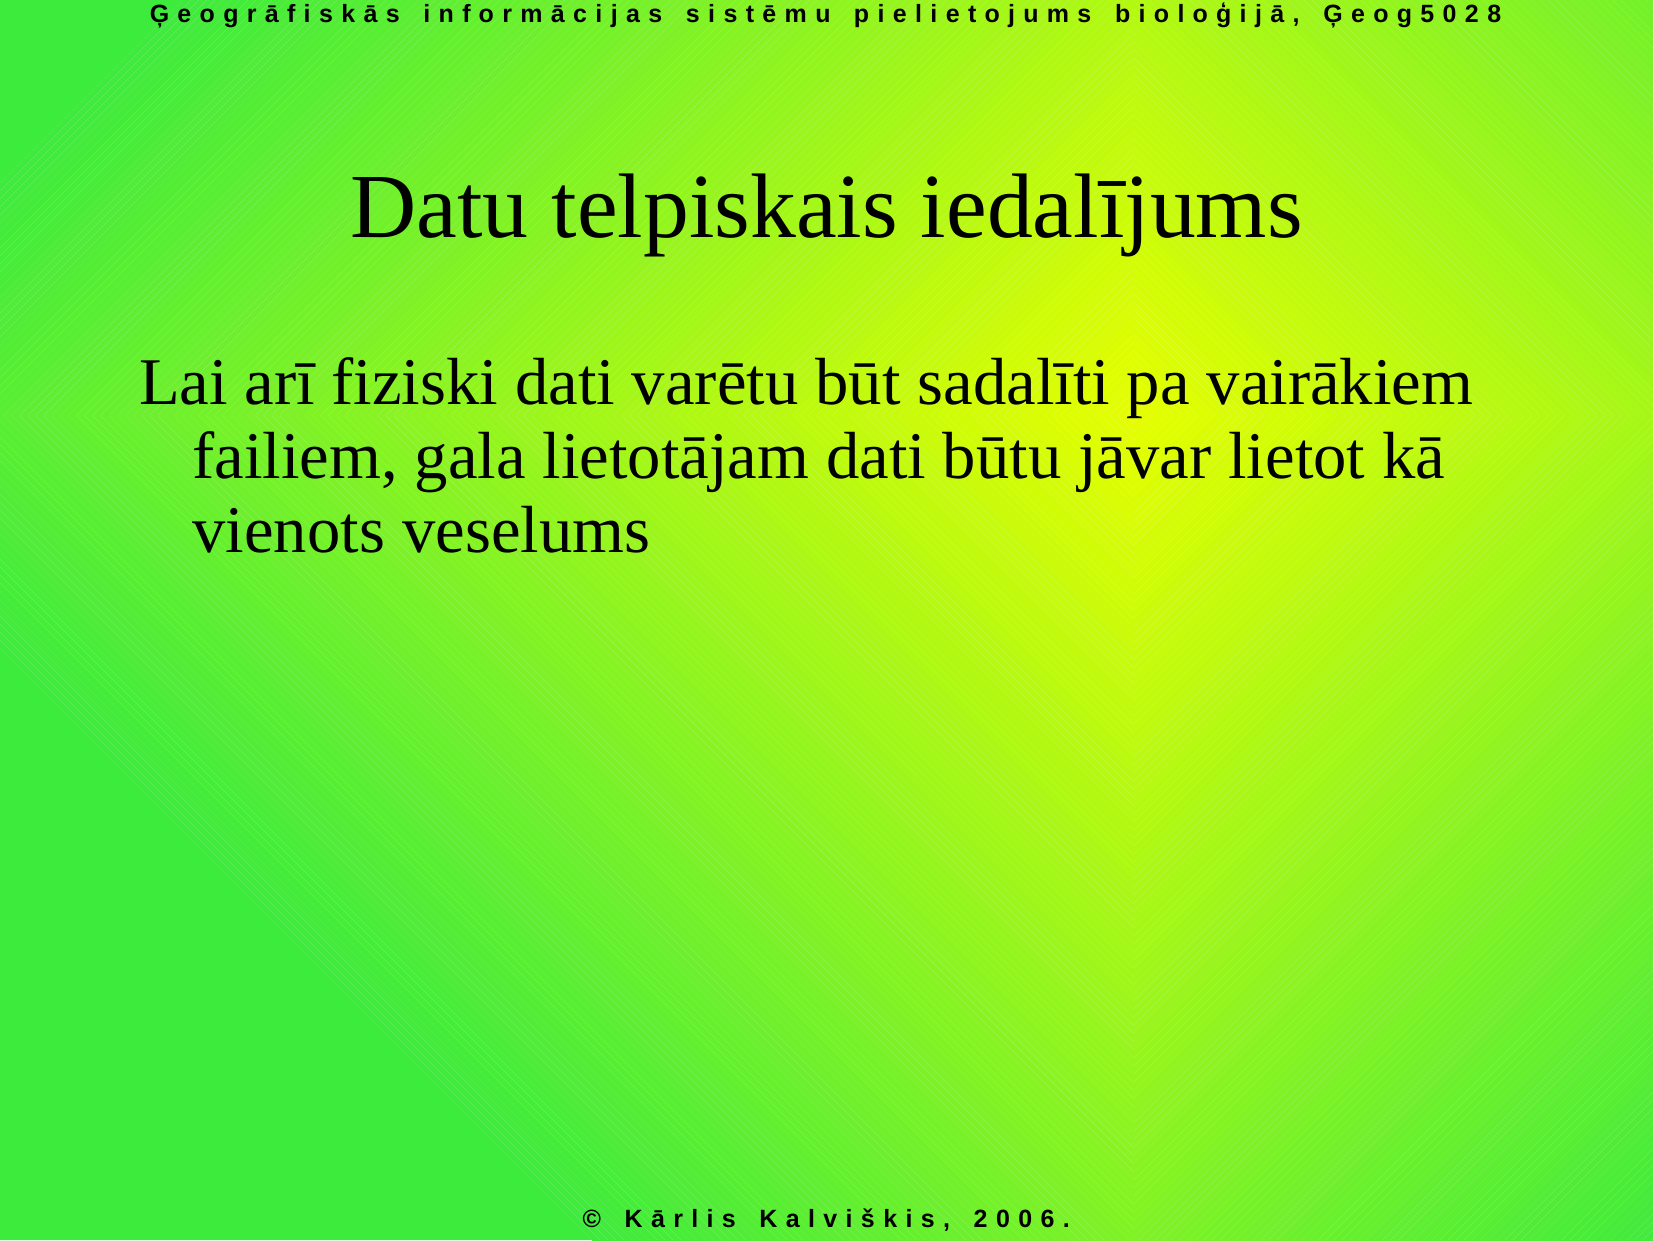

# Datu telpiskais iedalījums
Lai arī fiziski dati varētu būt sadalīti pa vairākiem failiem, gala lietotājam dati būtu jāvar lietot kā vienots veselums